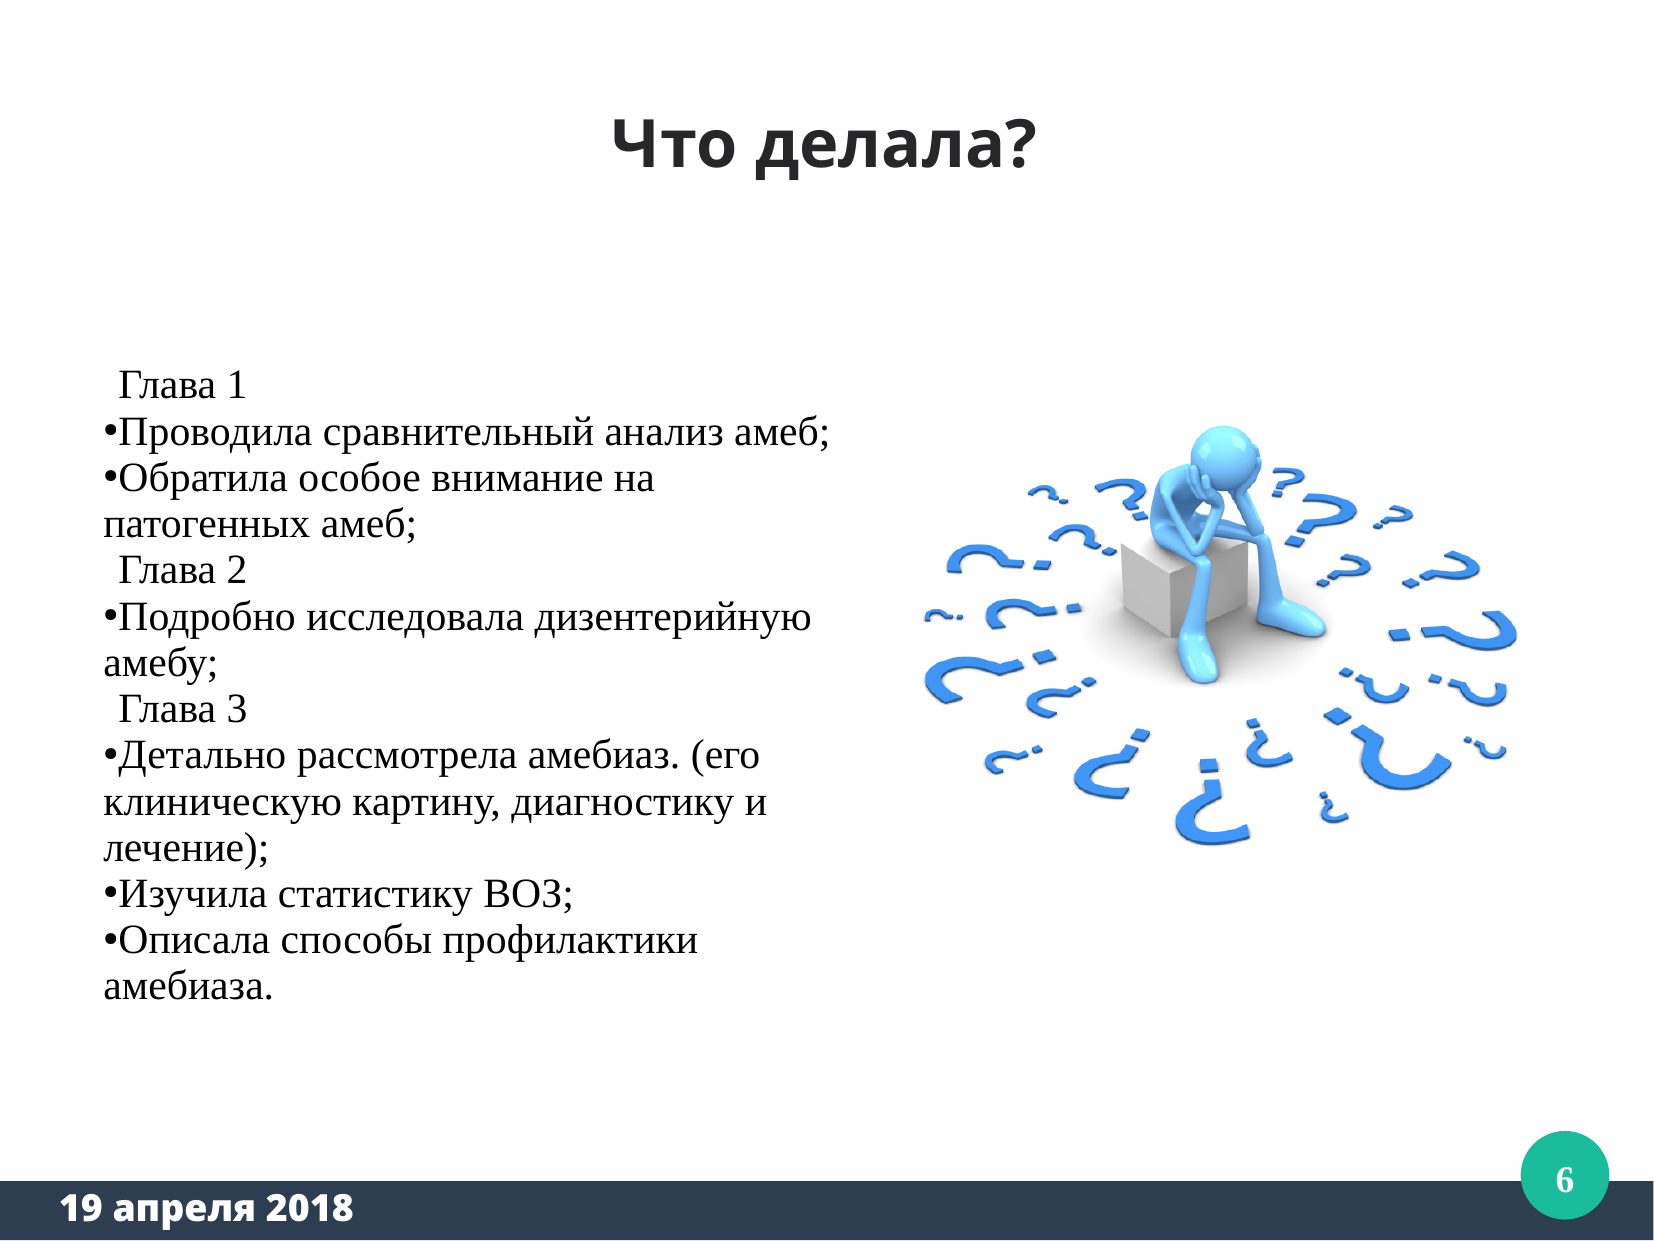

Что делала?
Глава 1
Проводила сравнительный анализ амеб;
Обратила особое внимание на патогенных амеб;
Глава 2
Подробно исследовала дизентерийную амебу;
Глава 3
Детально рассмотрела амебиаз. (его клиническую картину, диагностику и лечение);
Изучила статистику ВОЗ;
Описала способы профилактики амебиаза.
6